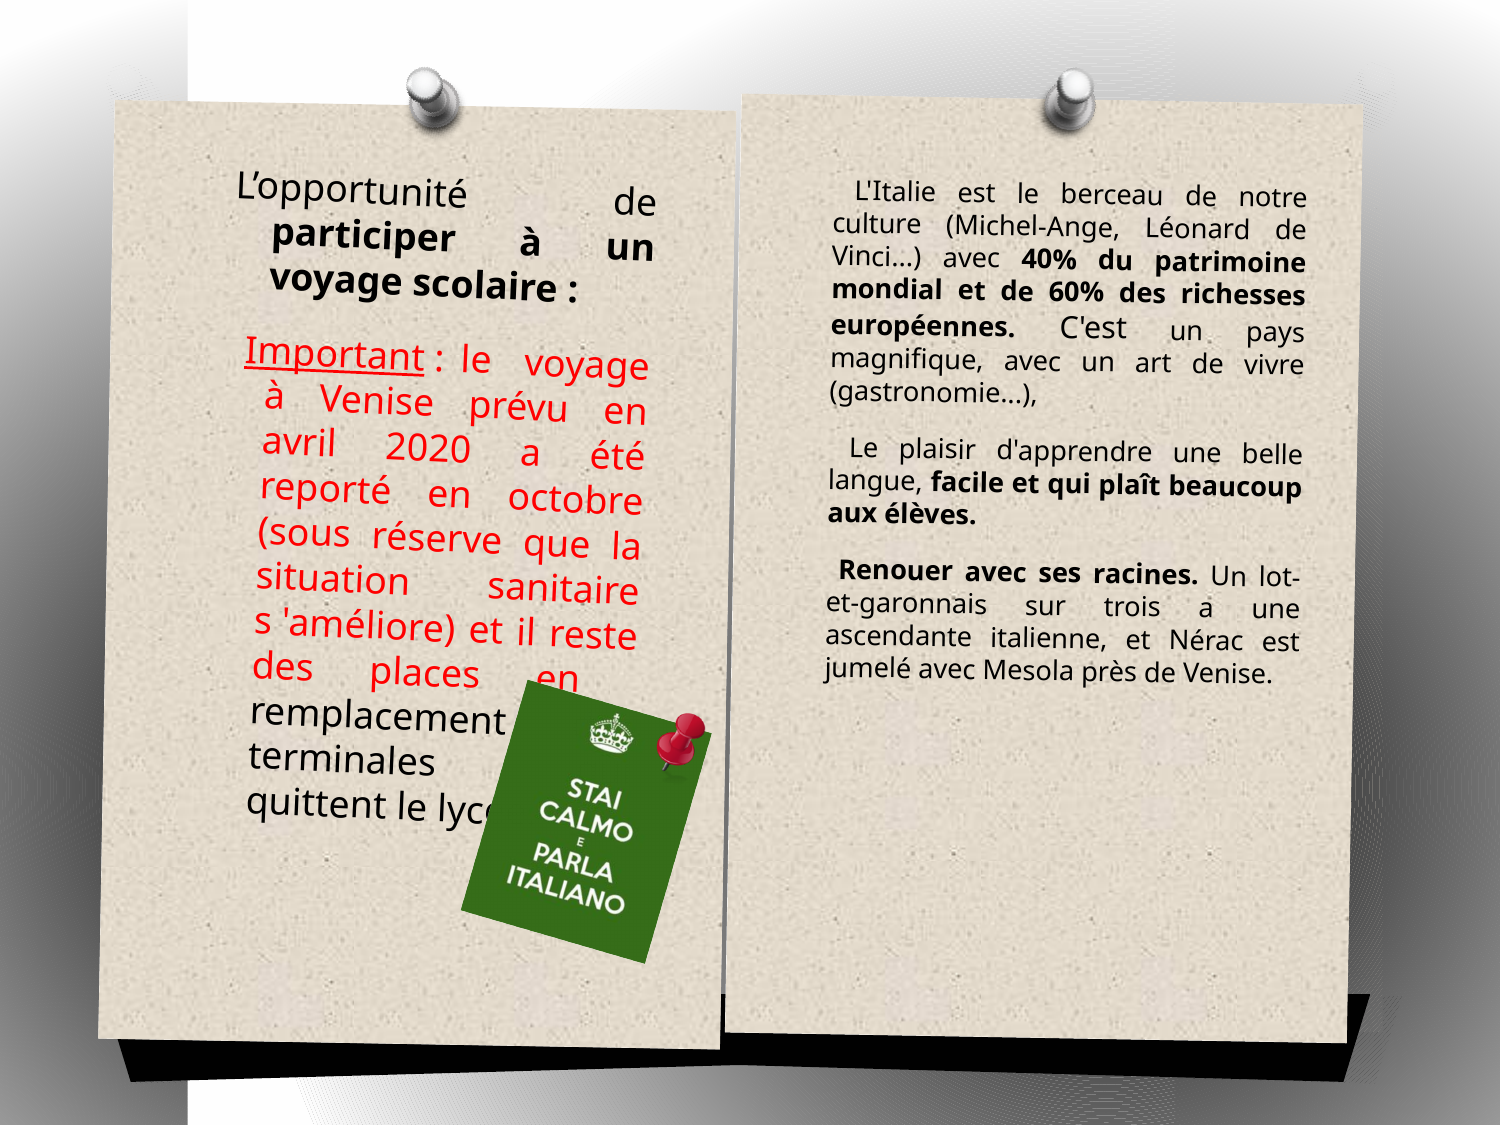

# L’opportunité de participer à un voyage scolaire :
 Important : le voyage à Venise prévu en avril 2020 a été reporté en octobre (sous réserve que la situation sanitaire s 'améliore) et il reste des places en remplacement des terminales qui quittent le lycée.
 L'Italie est le berceau de notre culture (Michel-Ange, Léonard de Vinci...) avec 40% du patrimoine mondial et de 60% des richesses européennes. C'est un pays magnifique, avec un art de vivre (gastronomie...),
 Le plaisir d'apprendre une belle langue, facile et qui plaît beaucoup aux élèves.
 Renouer avec ses racines. Un lot-et-garonnais sur trois a une ascendante italienne, et Nérac est jumelé avec Mesola près de Venise.